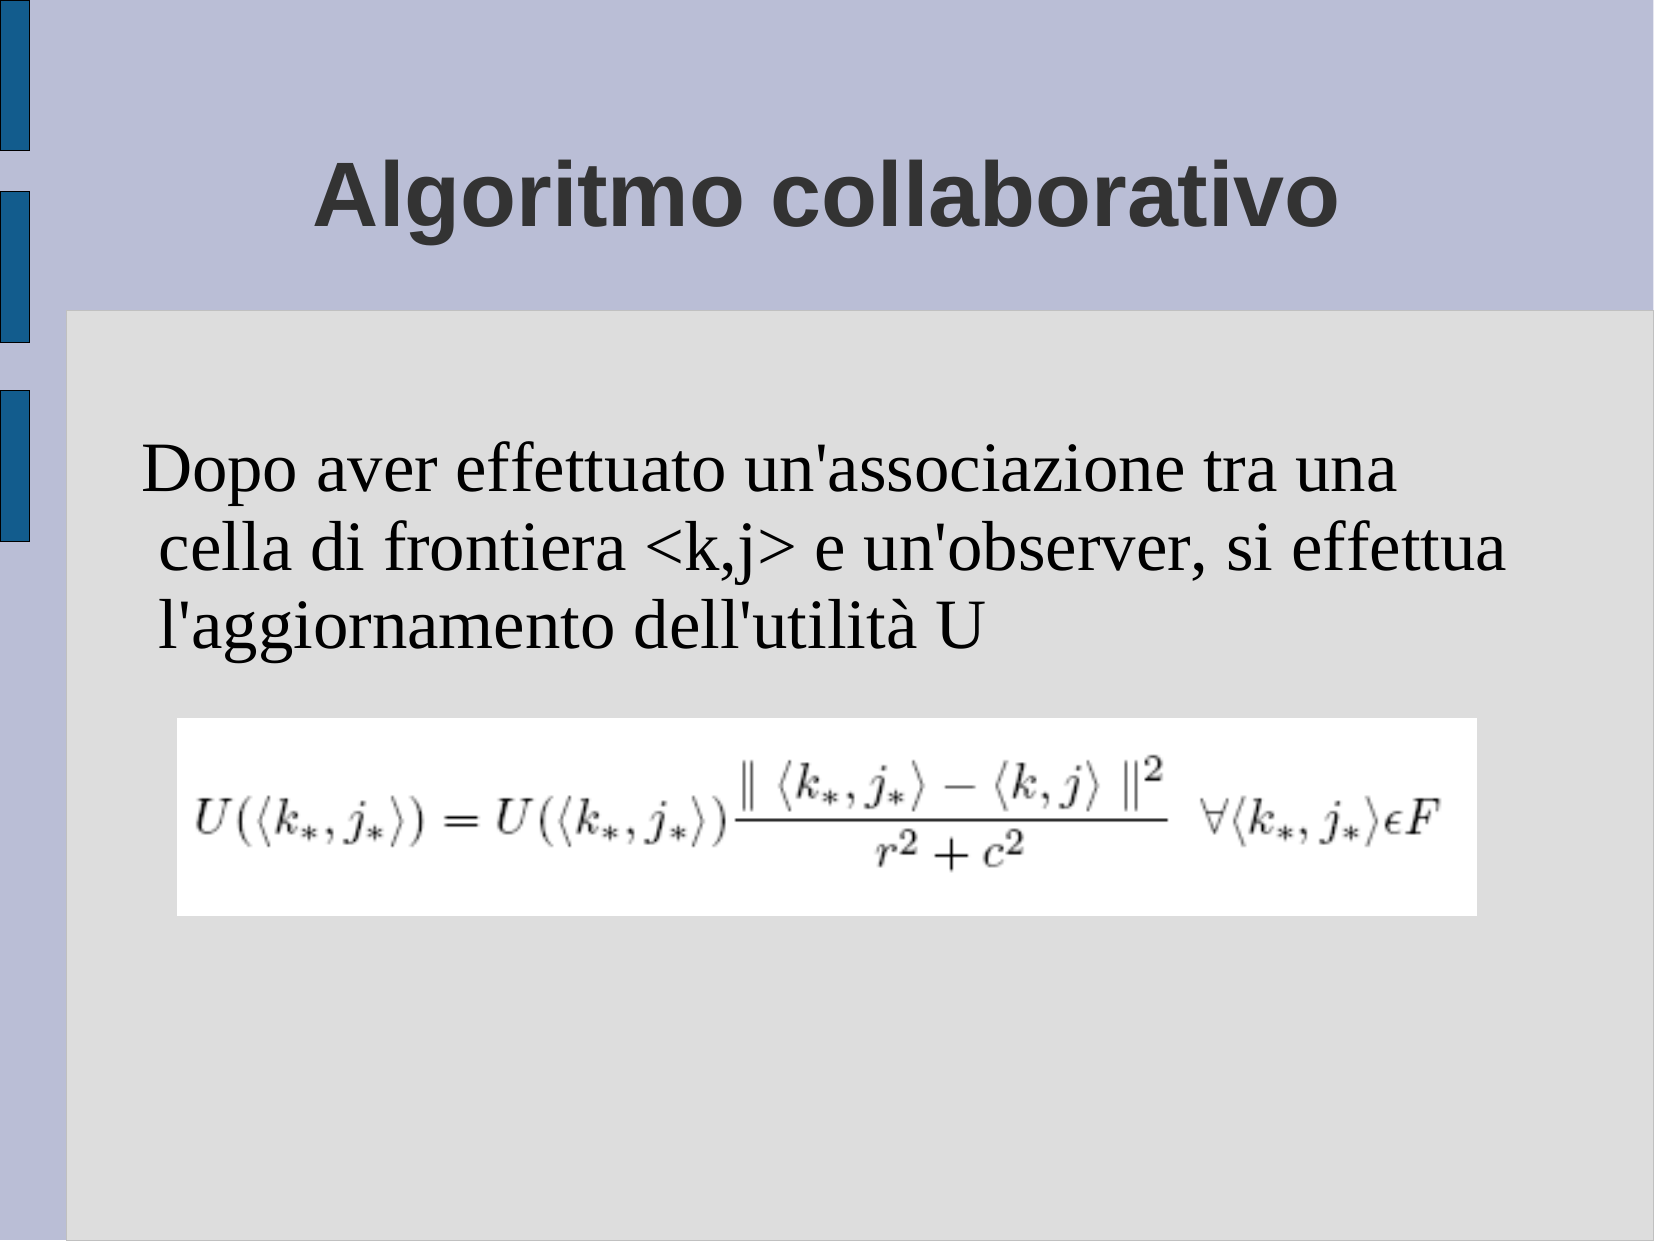

# Algoritmo collaborativo
 Dopo aver effettuato un'associazione tra una
 cella di frontiera <k,j> e un'observer, si effettua l'aggiornamento dell'utilità U